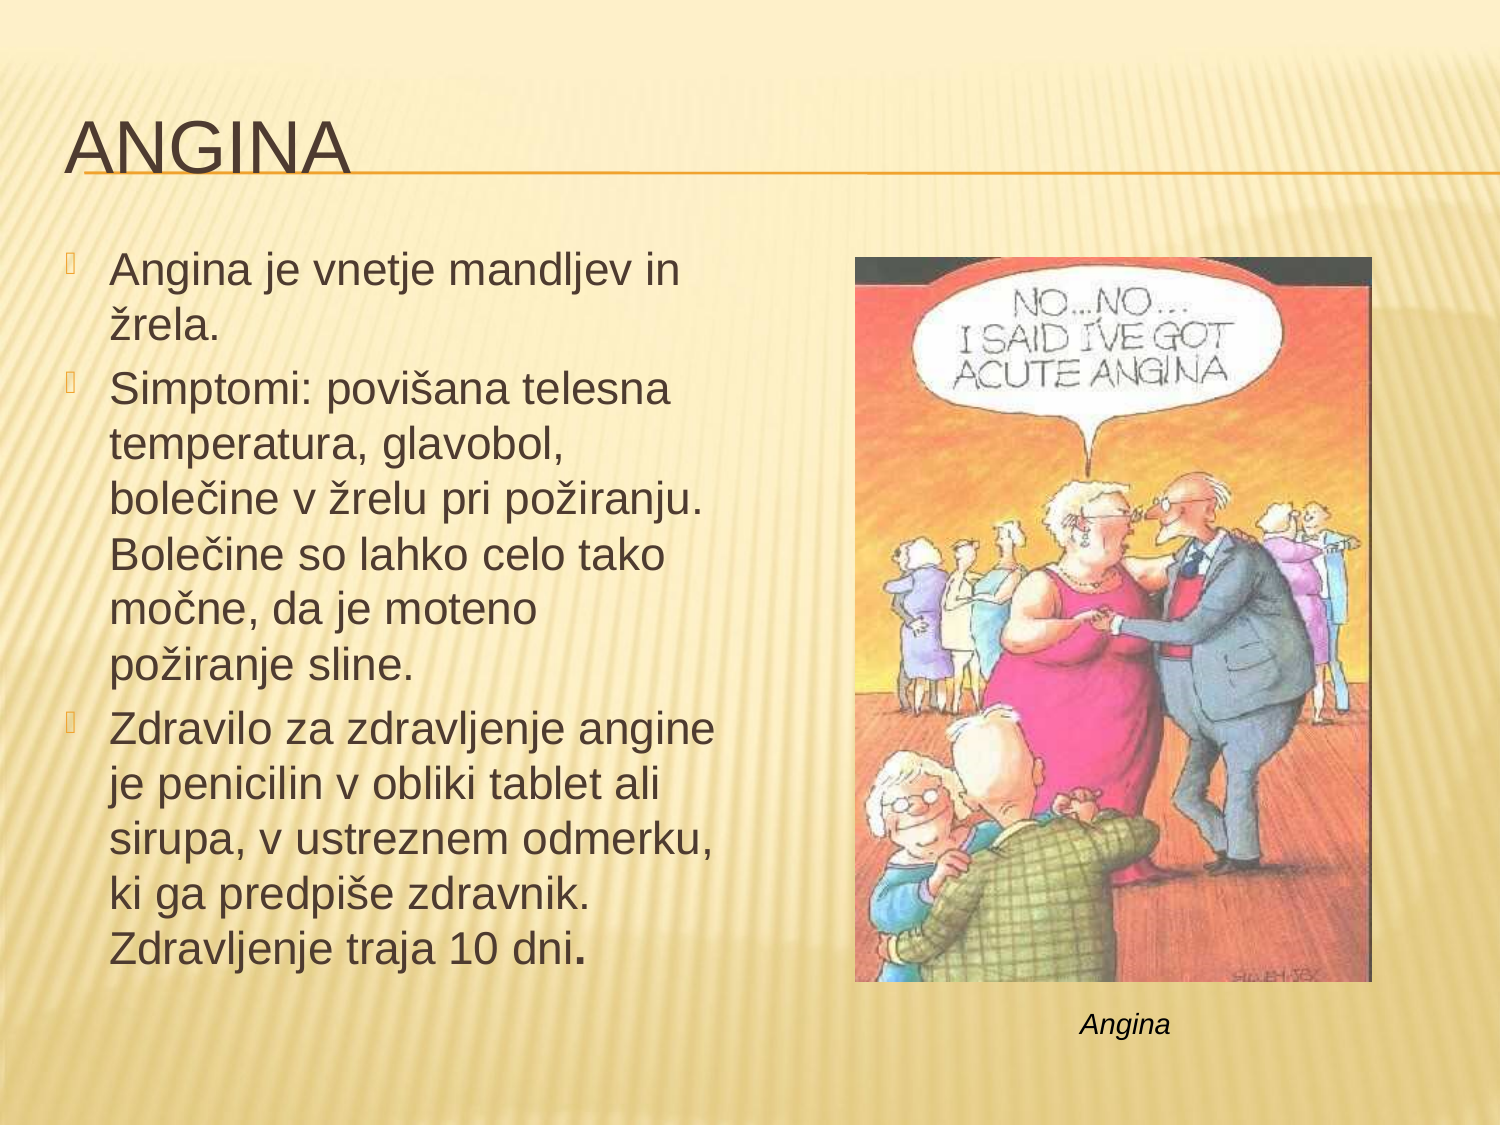

# angina
Angina je vnetje mandljev in žrela.
Simptomi: povišana telesna temperatura, glavobol, bolečine v žrelu pri požiranju. Bolečine so lahko celo tako močne, da je moteno požiranje sline.
Zdravilo za zdravljenje angine je penicilin v obliki tablet ali sirupa, v ustreznem odmerku, ki ga predpiše zdravnik. Zdravljenje traja 10 dni.
Angina